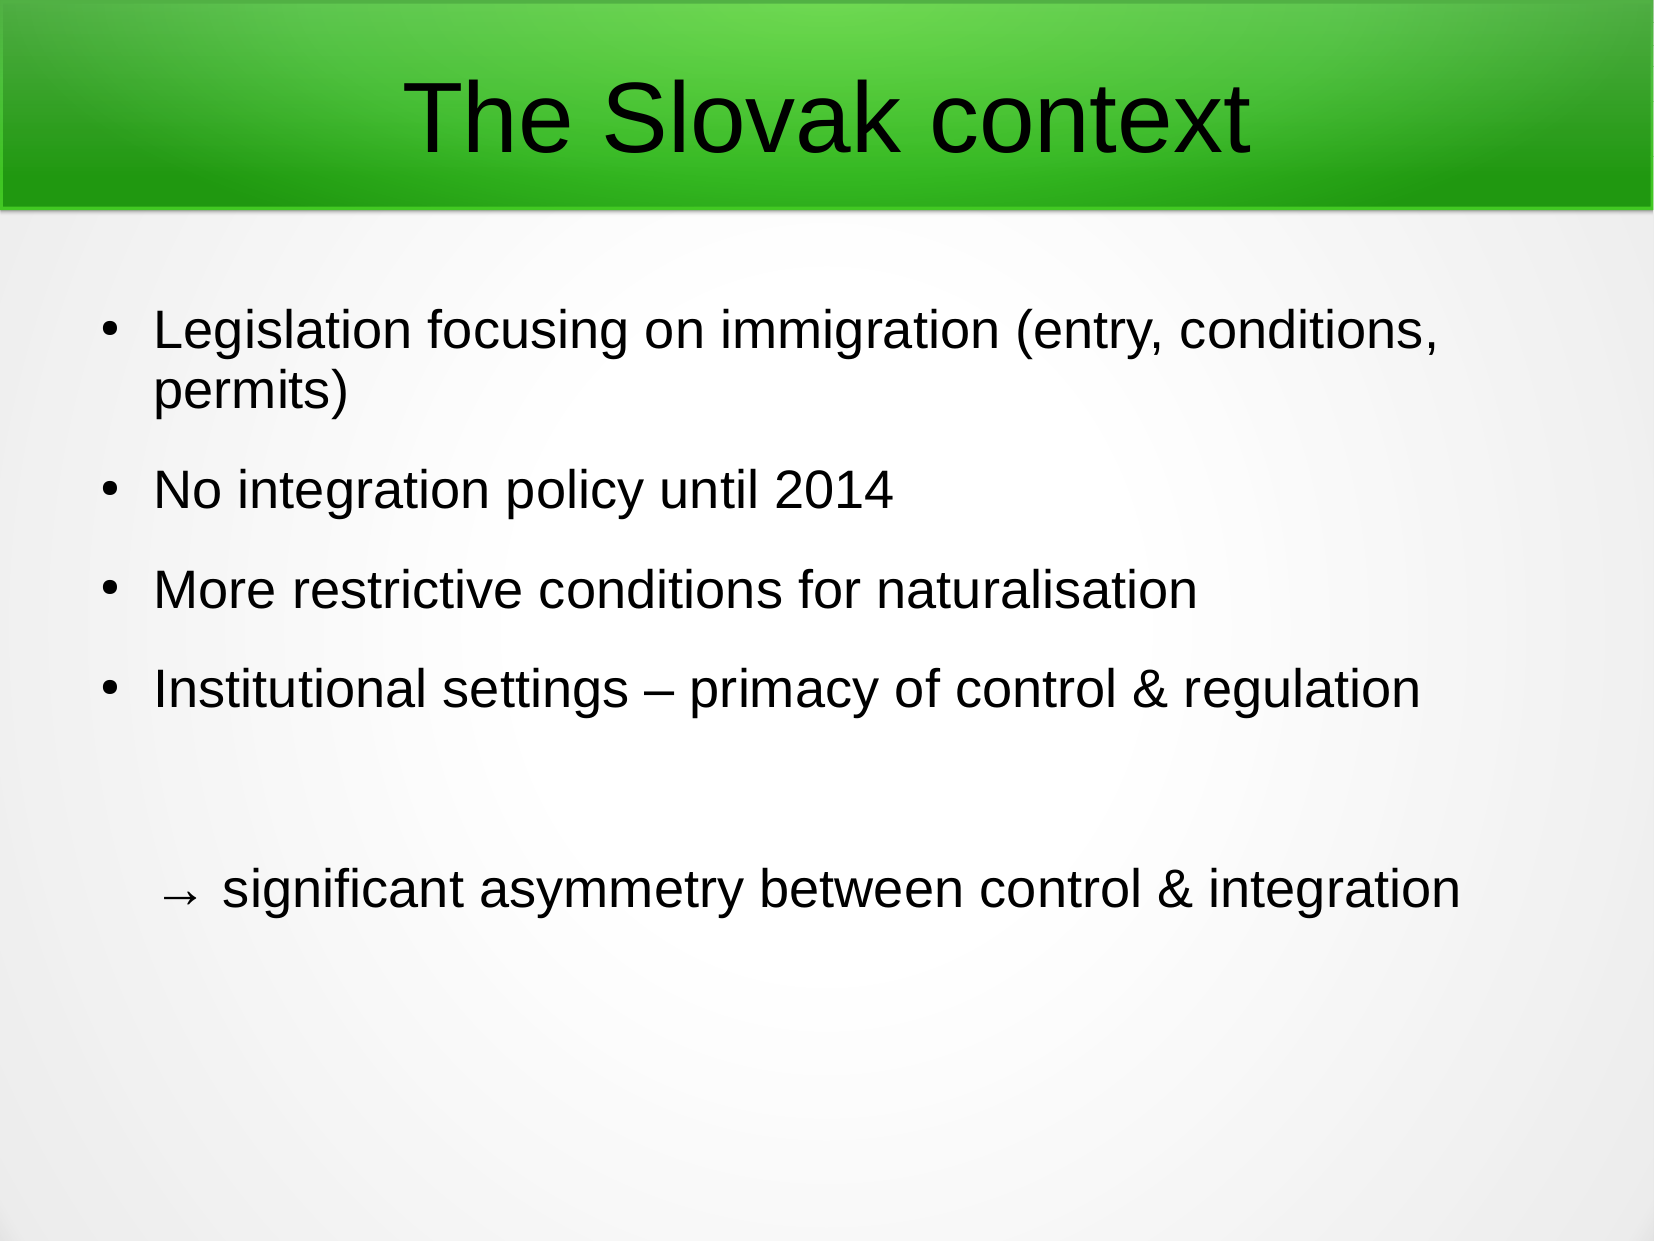

# The Slovak context
Legislation focusing on immigration (entry, conditions, permits)
No integration policy until 2014
More restrictive conditions for naturalisation
Institutional settings – primacy of control & regulation
→ significant asymmetry between control & integration